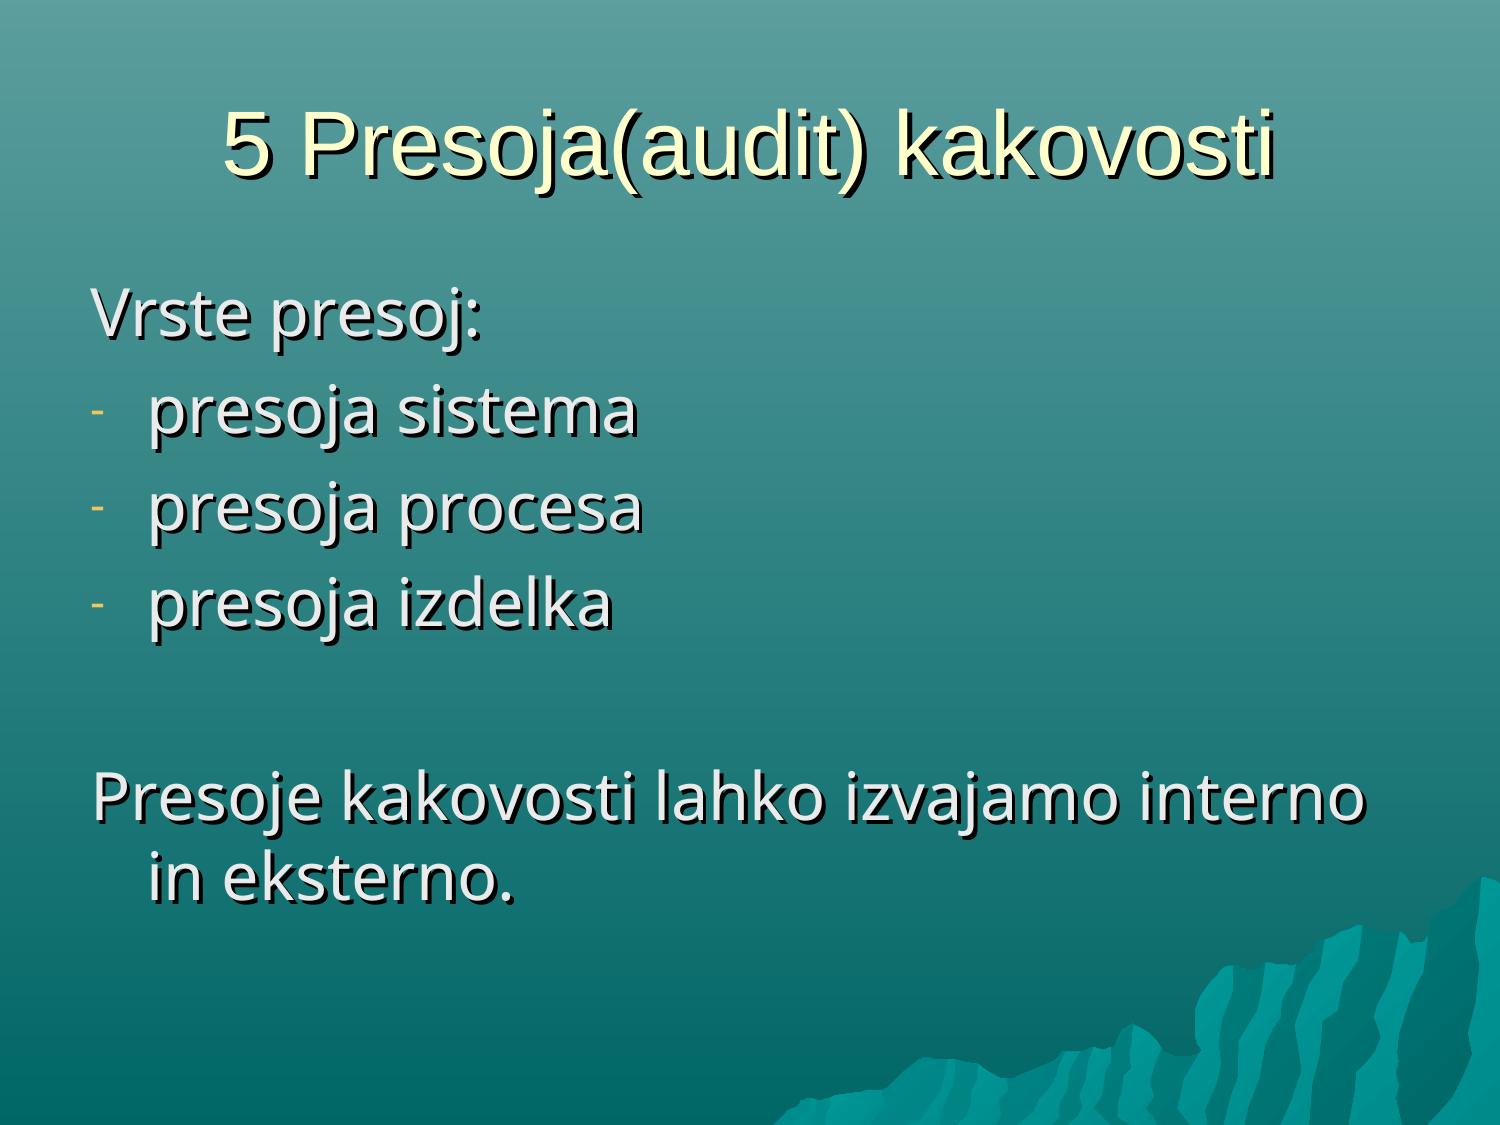

# 5 Presoja(audit) kakovosti
Vrste presoj:
presoja sistema
presoja procesa
presoja izdelka
Presoje kakovosti lahko izvajamo interno in eksterno.